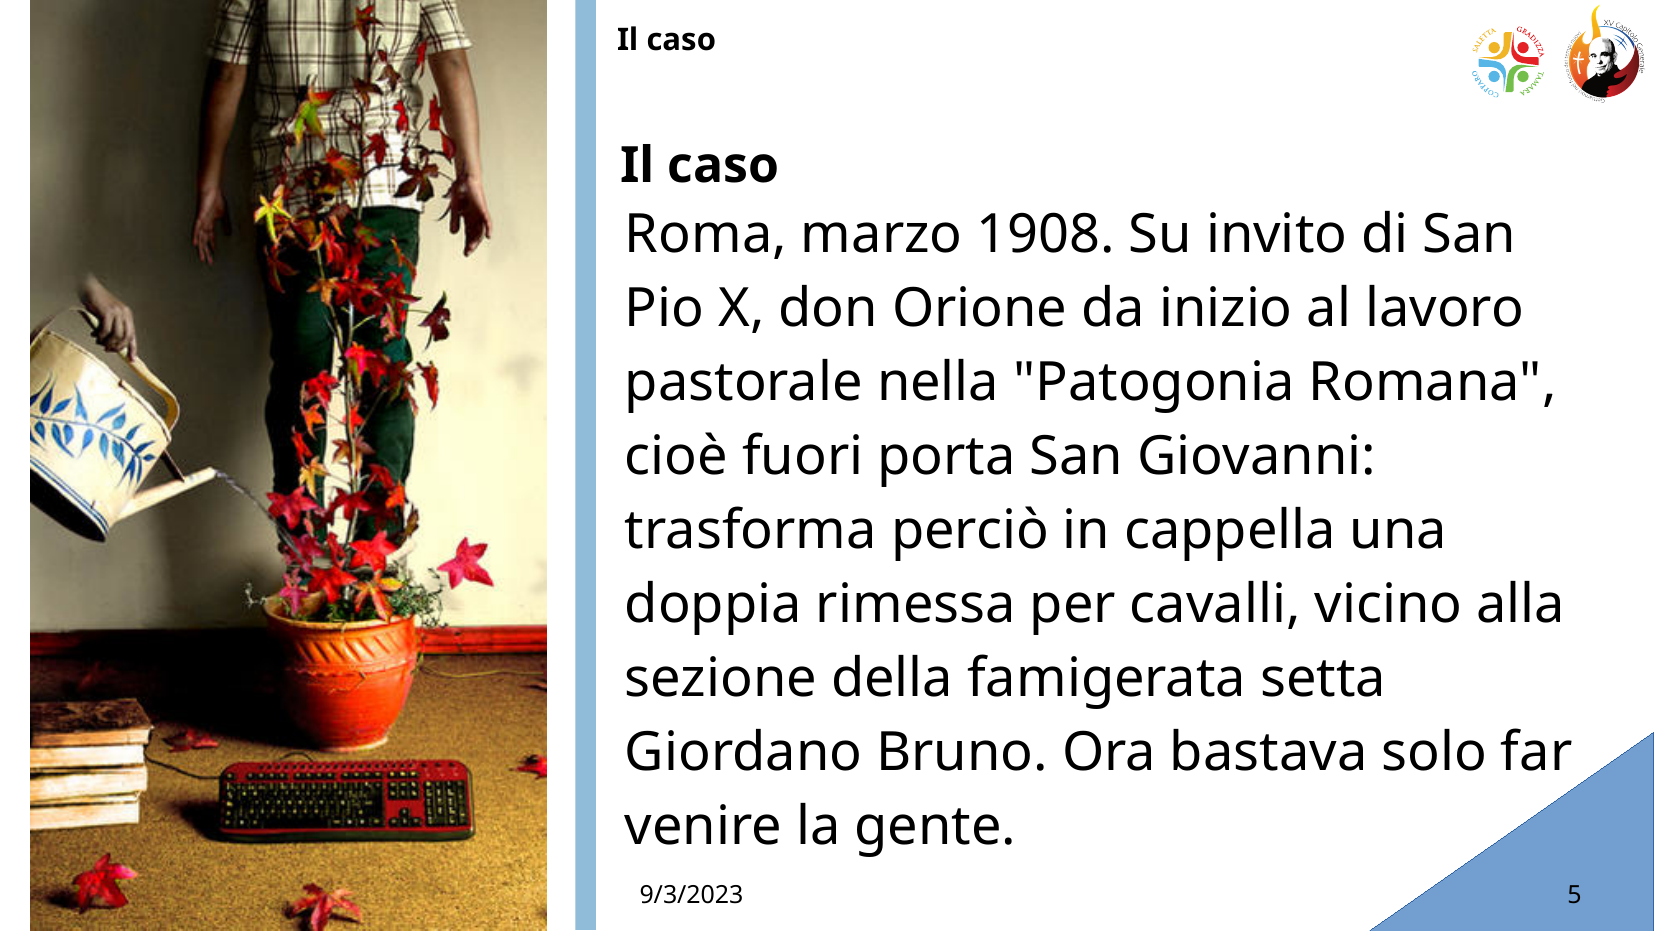

Il caso
Il caso
# Roma, marzo 1908. Su invito di San Pio X, don Orione da inizio al lavoro pastorale nella "Patogonia Romana", cioè fuori porta San Giovanni: trasforma perciò in cappella una doppia rimessa per cavalli, vicino alla sezione della famigerata setta Giordano Bruno. Ora bastava solo far venire la gente.